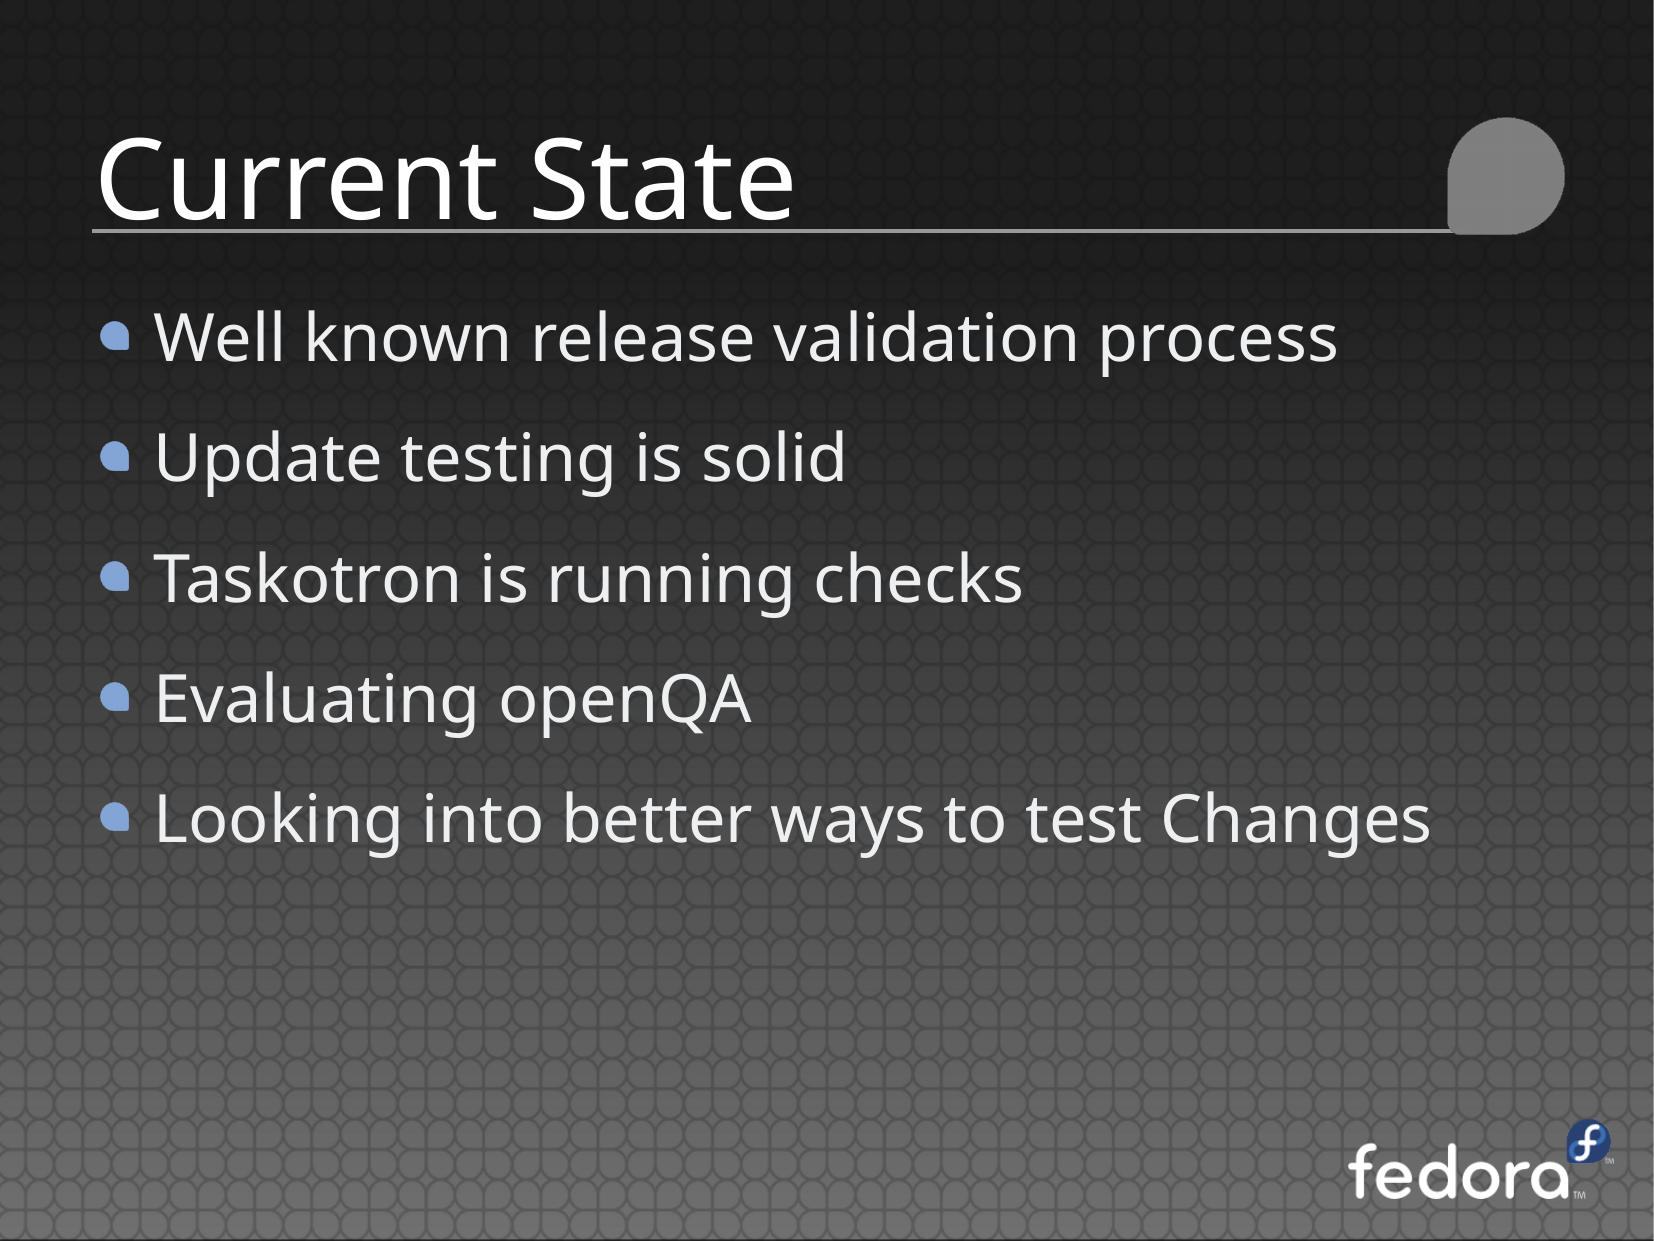

Current State
# Well known release validation process
Update testing is solid
Taskotron is running checks
Evaluating openQA
Looking into better ways to test Changes